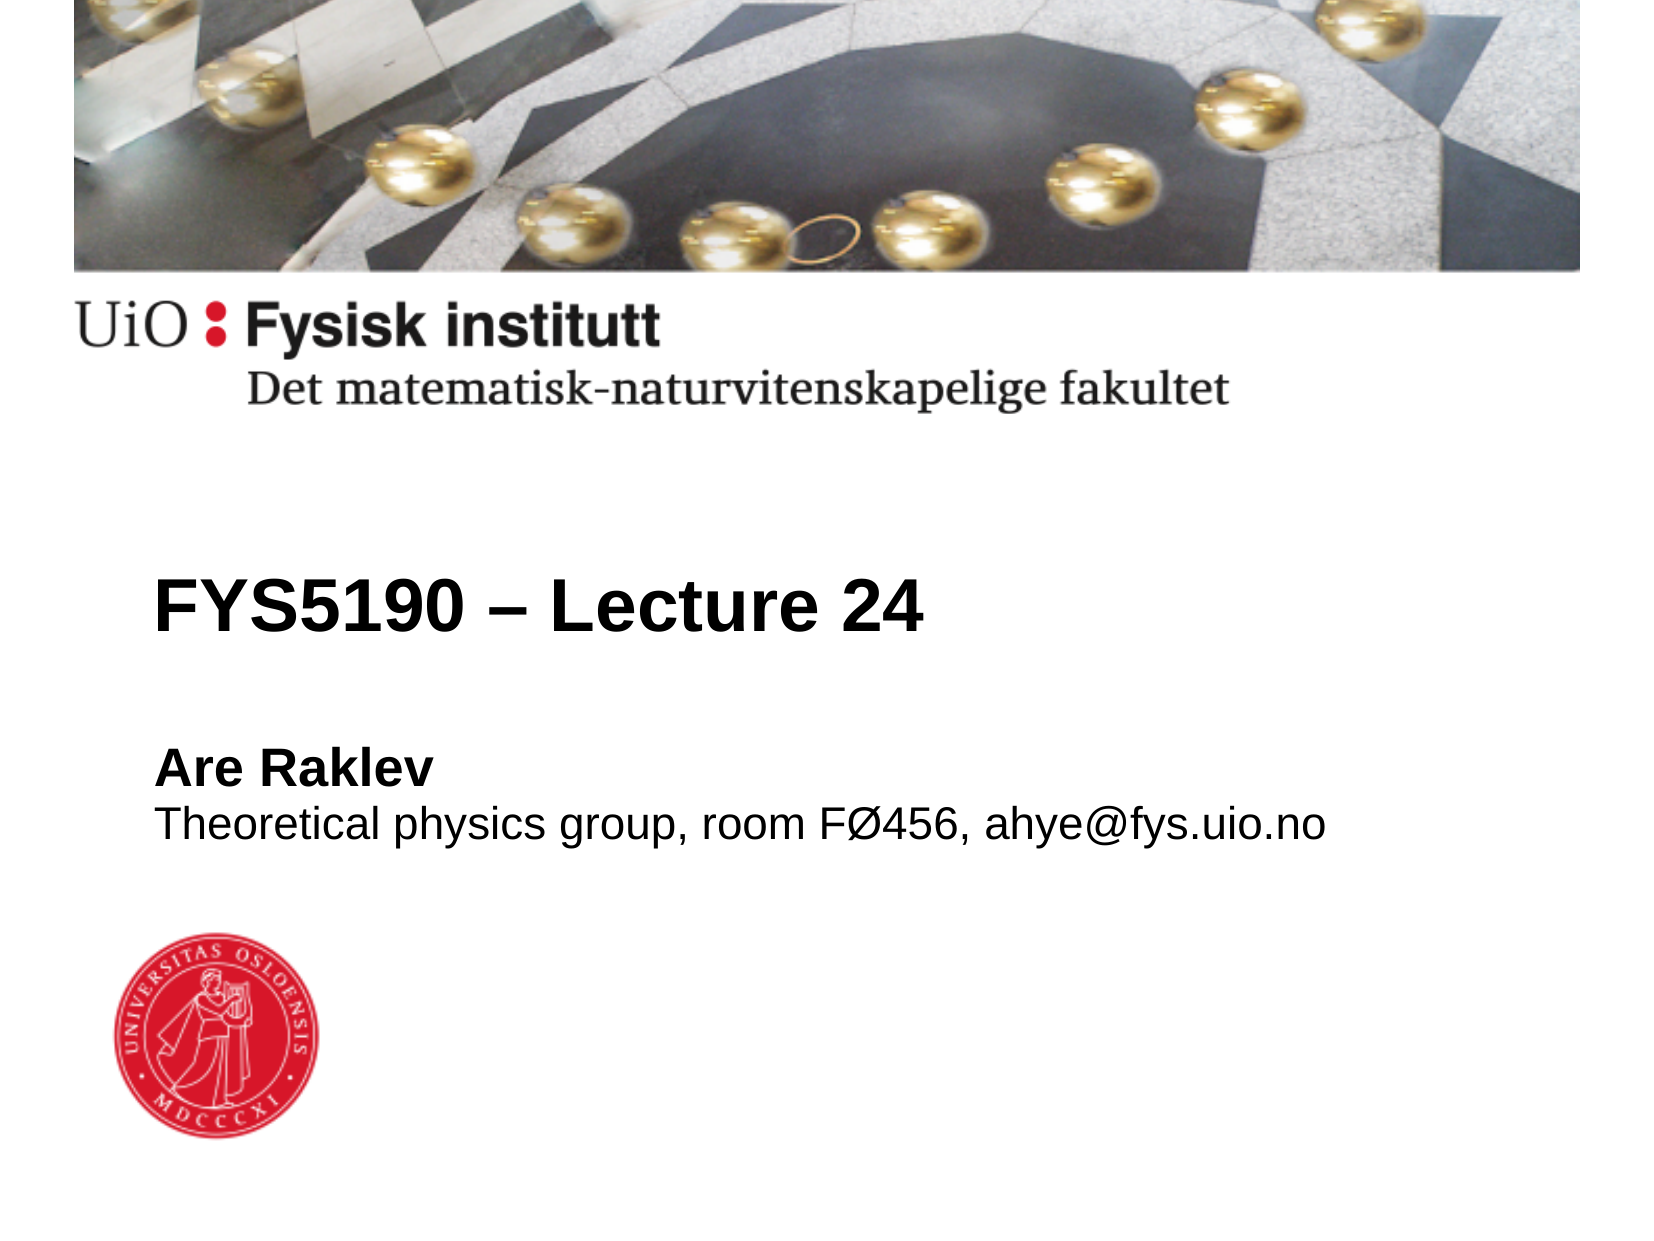

FYS5190 – Lecture 24
# Are Raklev Theoretical physics group, room FØ456, ahye@fys.uio.no